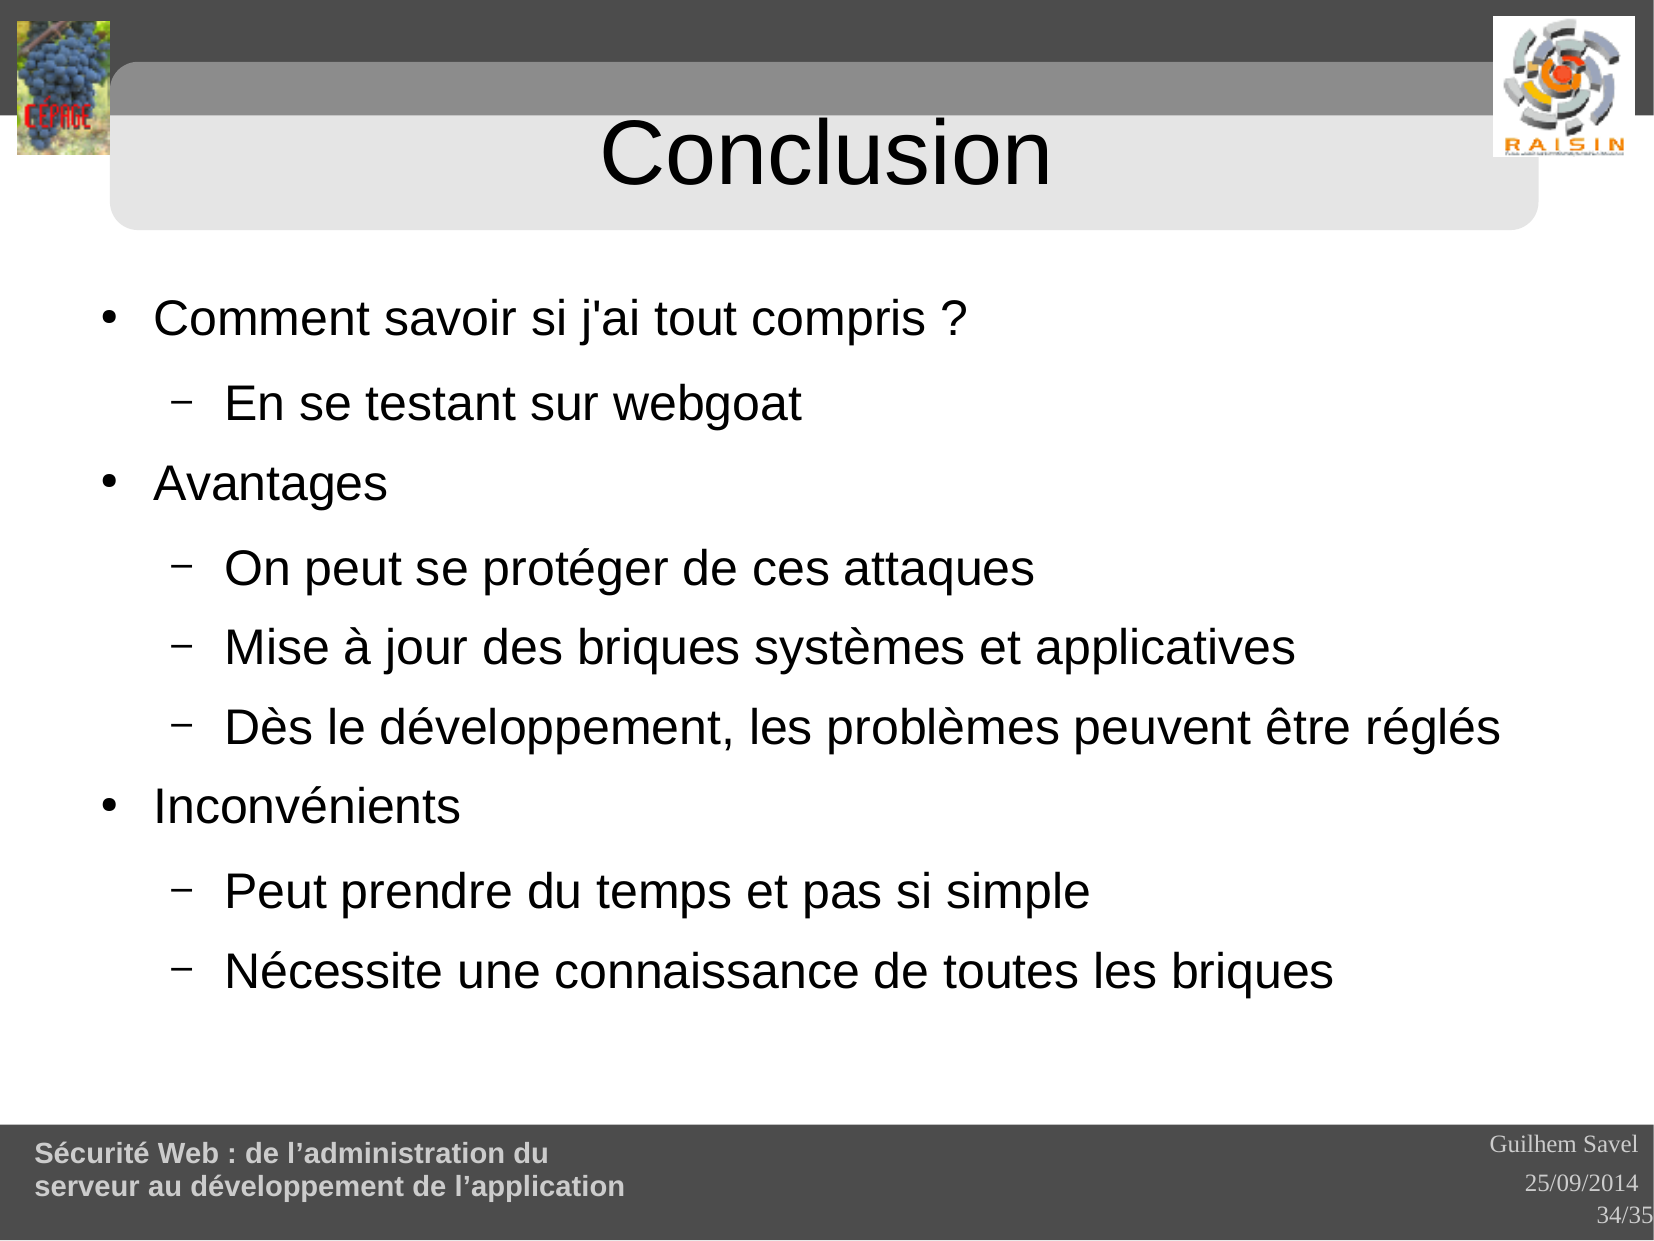

# Conclusion
Comment savoir si j'ai tout compris ?
En se testant sur webgoat
Avantages
On peut se protéger de ces attaques
Mise à jour des briques systèmes et applicatives
Dès le développement, les problèmes peuvent être réglés
Inconvénients
Peut prendre du temps et pas si simple
Nécessite une connaissance de toutes les briques